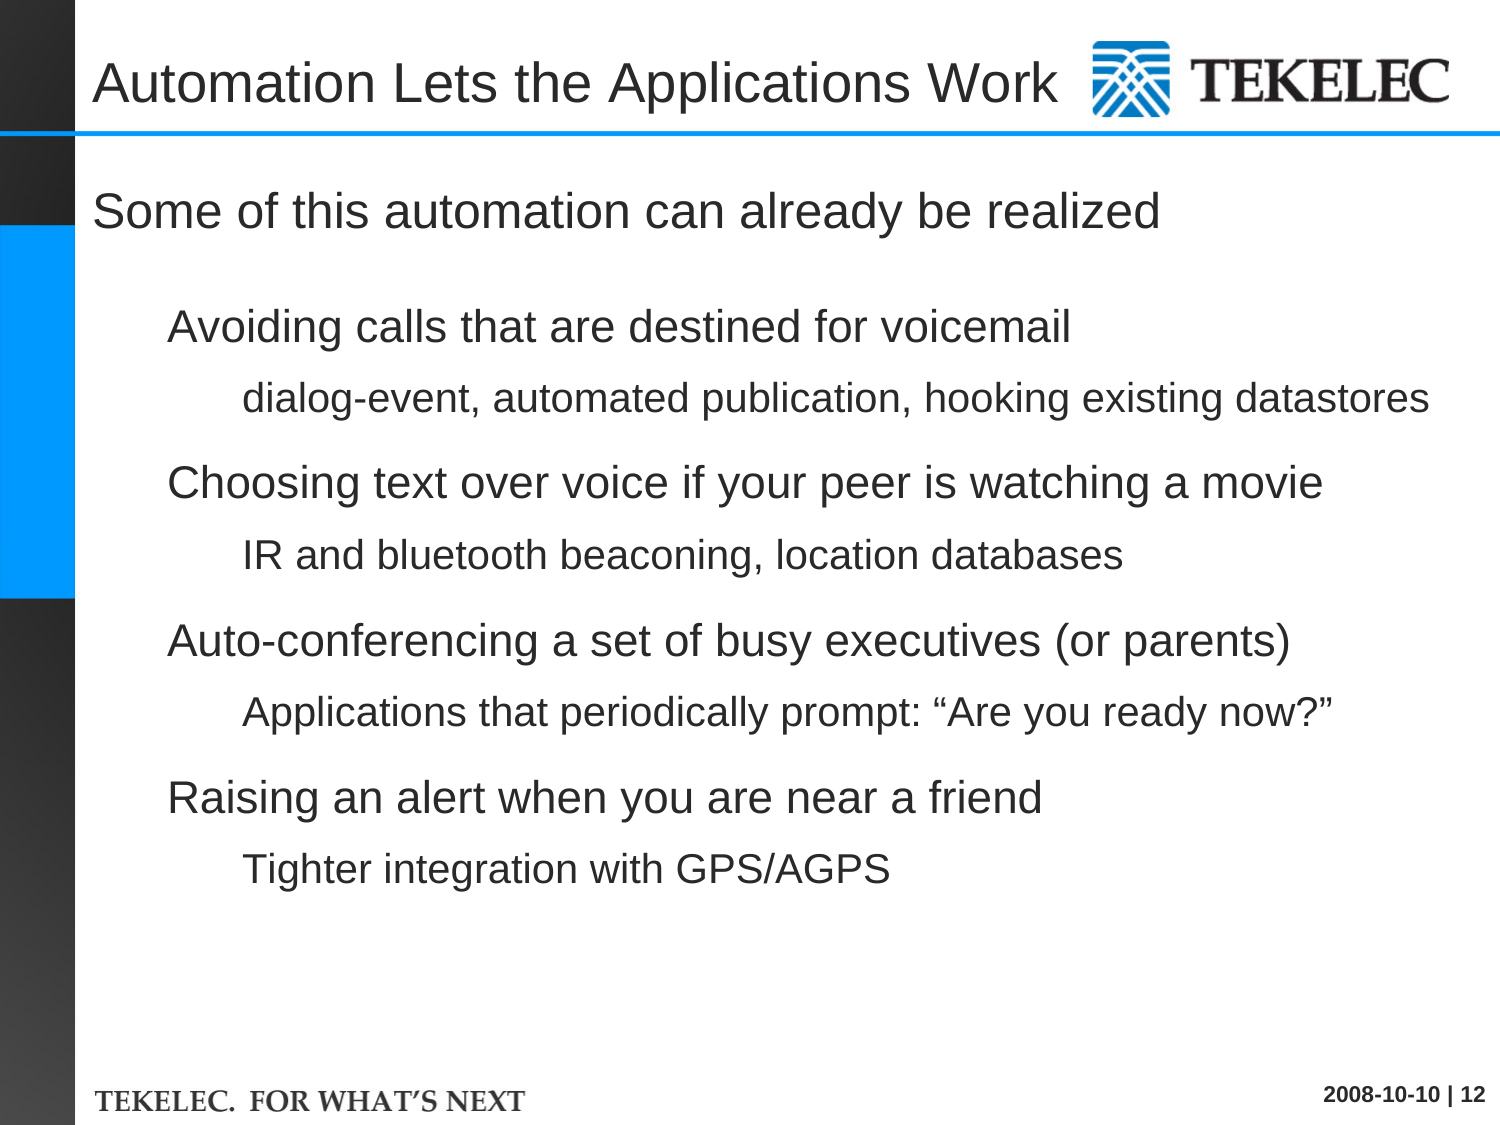

# Automation Lets the Applications Work
Some of this automation can already be realized
Avoiding calls that are destined for voicemail
dialog-event, automated publication, hooking existing datastores
Choosing text over voice if your peer is watching a movie
IR and bluetooth beaconing, location databases
Auto-conferencing a set of busy executives (or parents)
Applications that periodically prompt: “Are you ready now?”
Raising an alert when you are near a friend
Tighter integration with GPS/AGPS